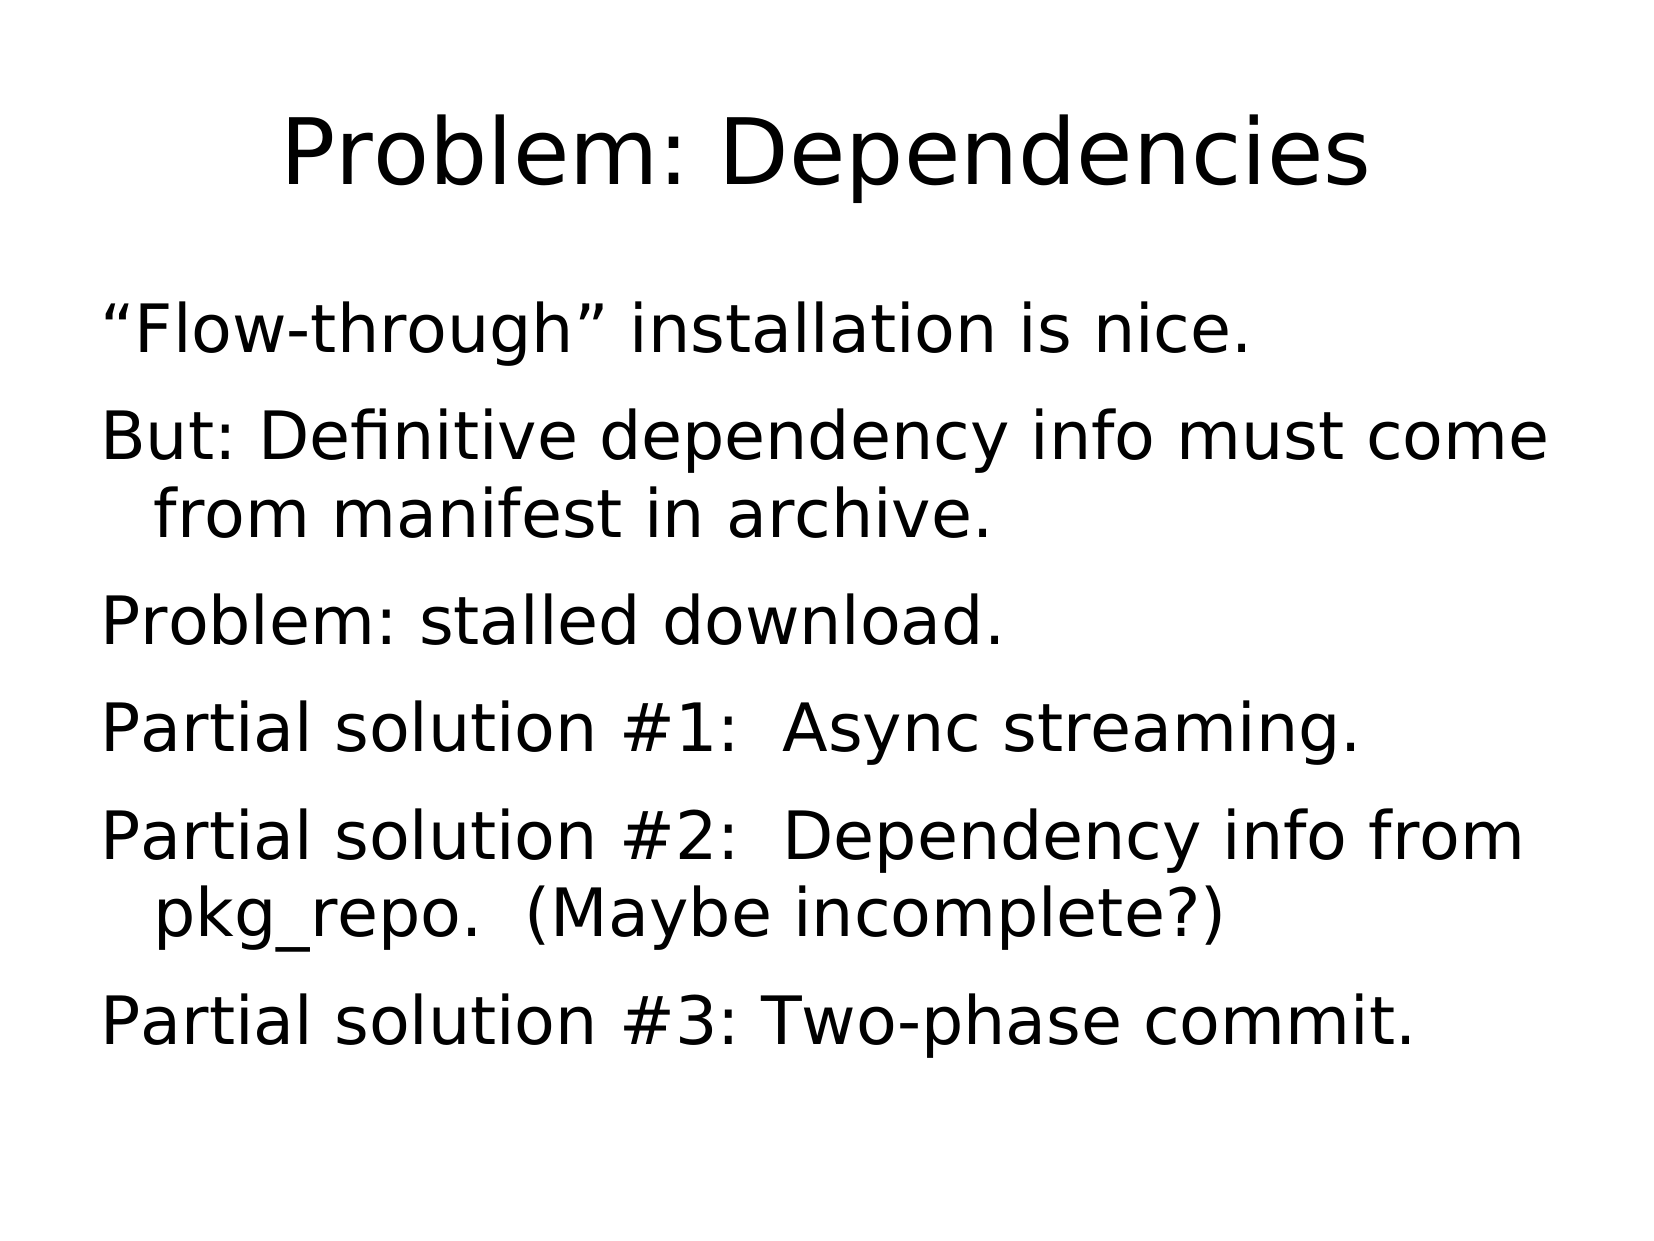

# Problem: Dependencies
“Flow-through” installation is nice.
But: Definitive dependency info must come from manifest in archive.
Problem: stalled download.
Partial solution #1: Async streaming.
Partial solution #2: Dependency info from pkg_repo. (Maybe incomplete?)
Partial solution #3: Two-phase commit.